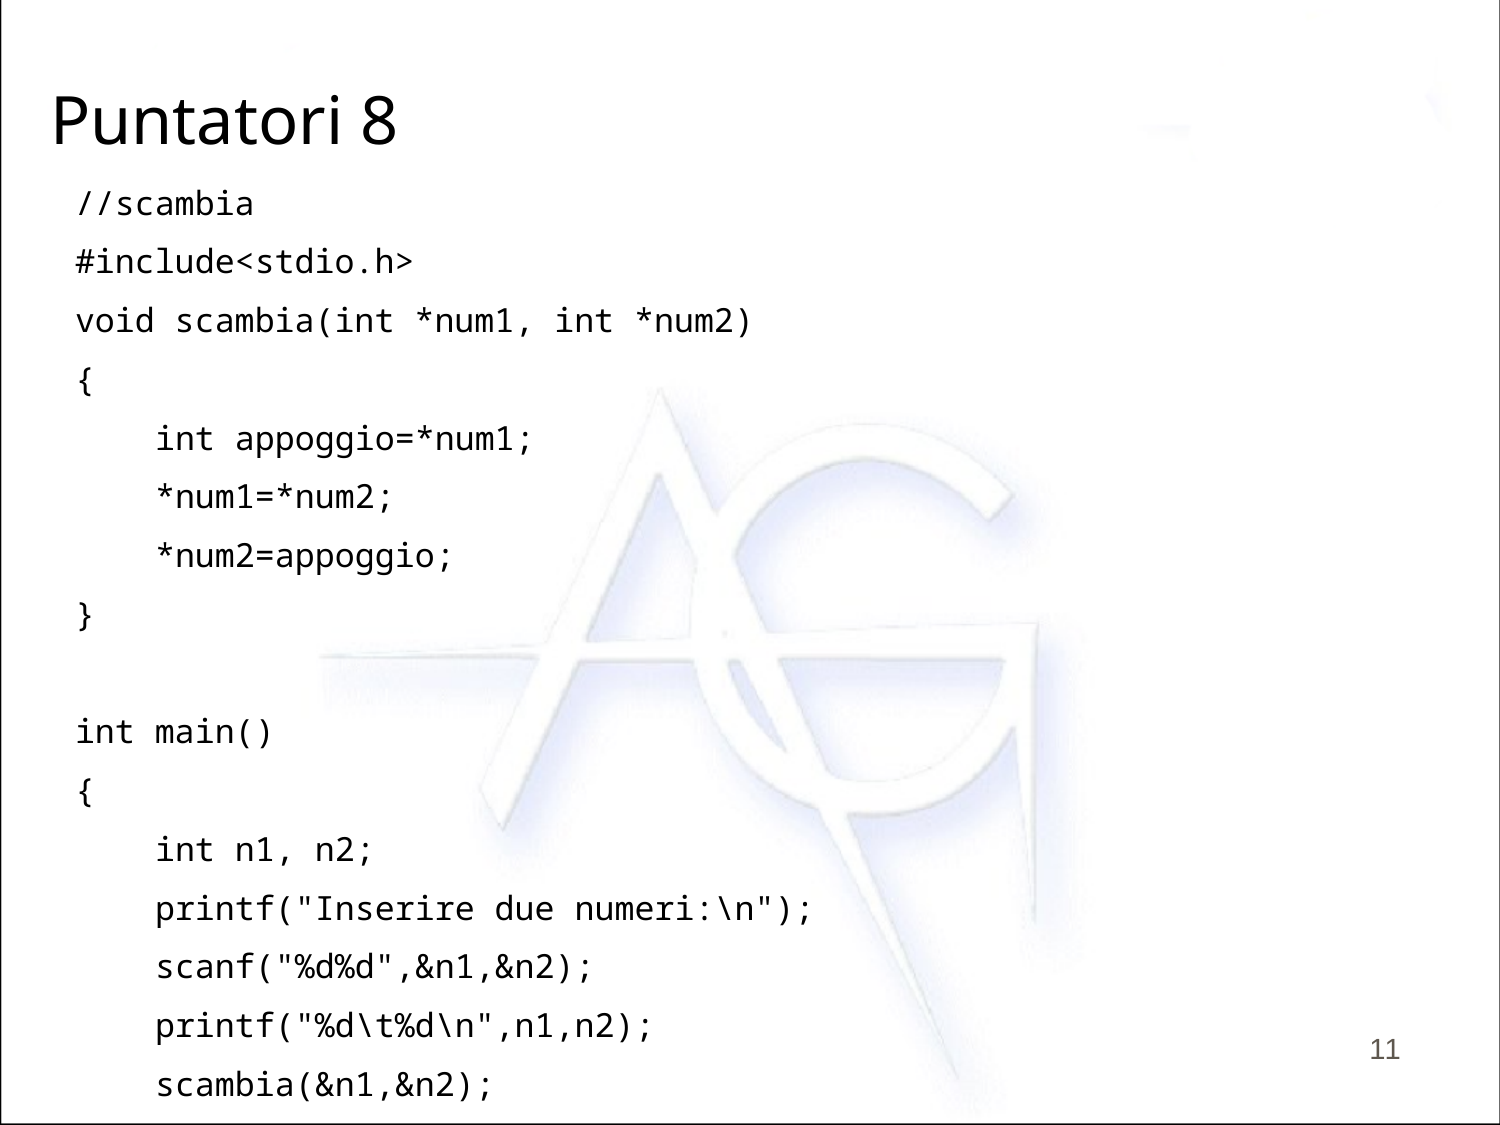

# Puntatori 8
//scambia
#include<stdio.h>
void scambia(int *num1, int *num2)
{
 int appoggio=*num1;
 *num1=*num2;
 *num2=appoggio;
}
int main()
{
 int n1, n2;
 printf("Inserire due numeri:\n");
 scanf("%d%d",&n1,&n2);
 printf("%d\t%d\n",n1,n2);
 scambia(&n1,&n2);
 printf("%d\t%d\n",n1,n2);
}
11